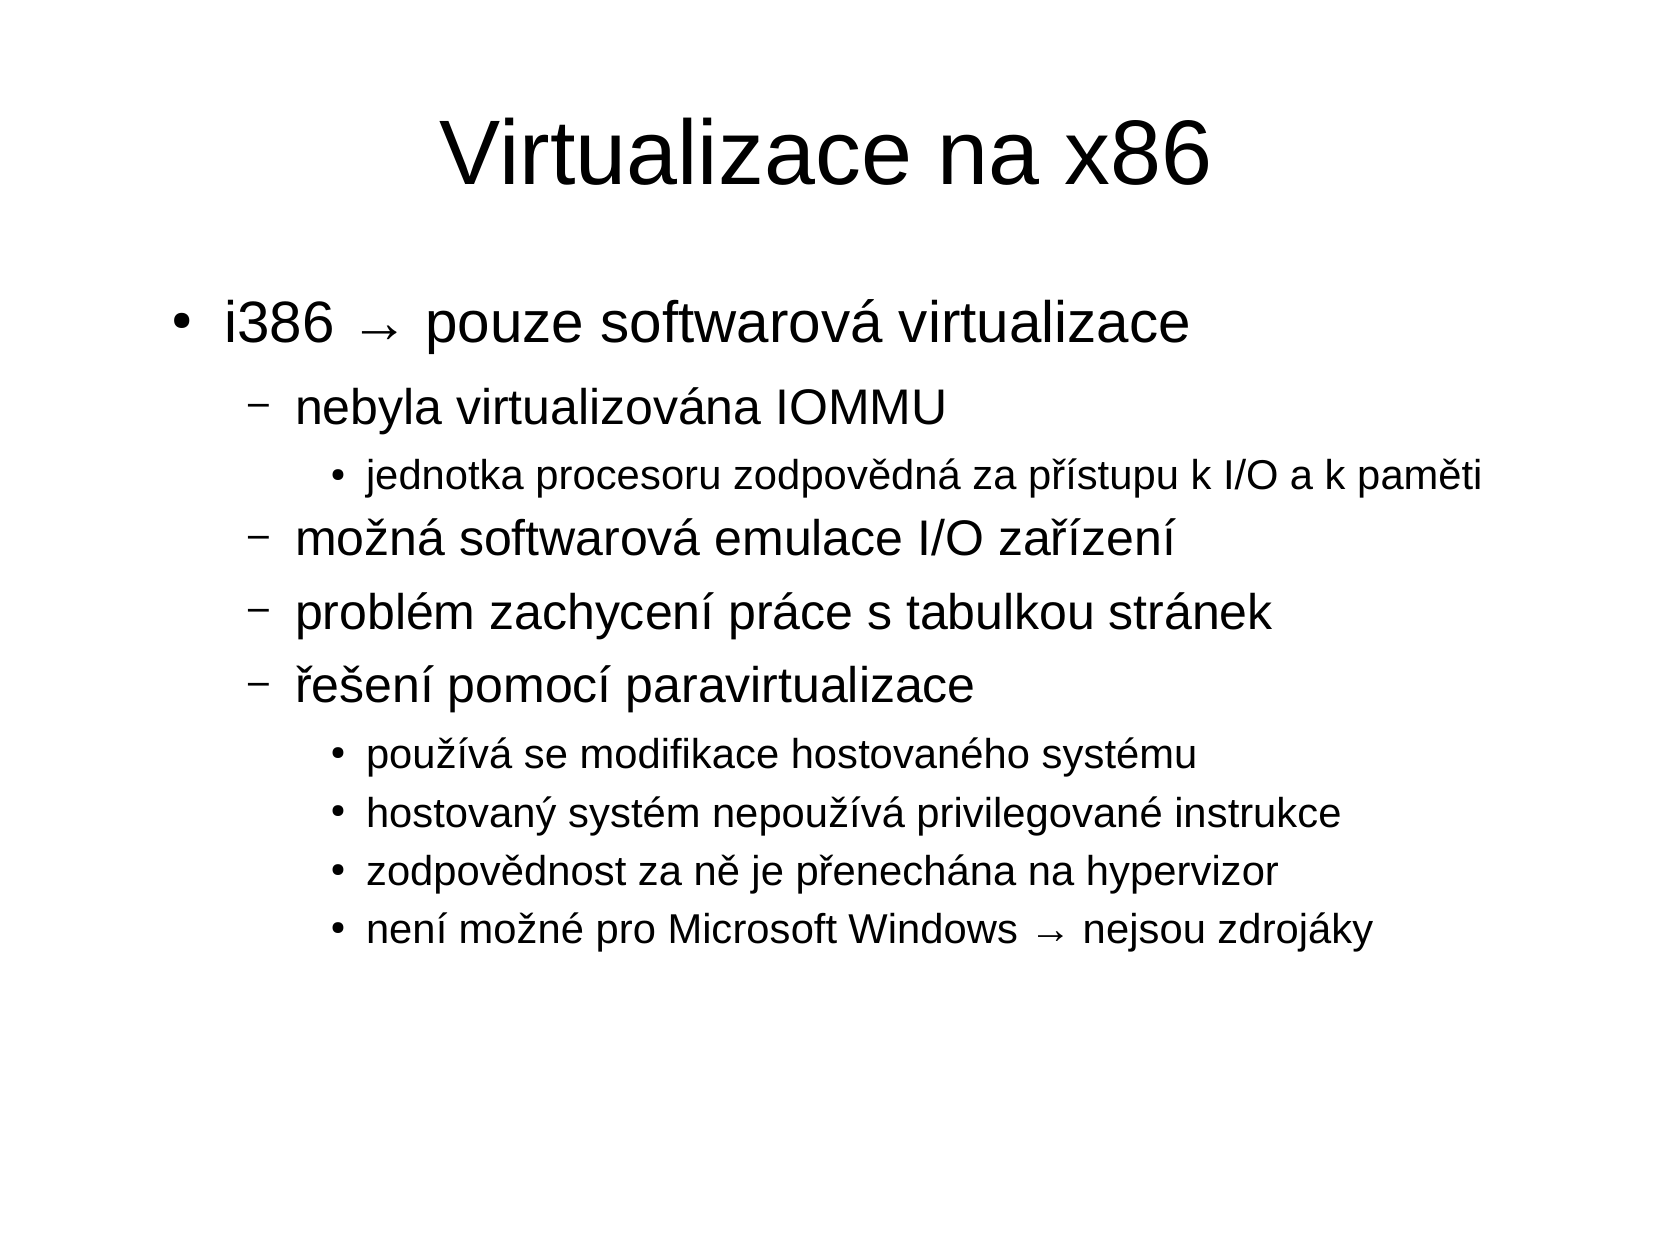

# Virtualizace na x86
i386 → pouze softwarová virtualizace
nebyla virtualizována IOMMU
jednotka procesoru zodpovědná za přístupu k I/O a k paměti
možná softwarová emulace I/O zařízení
problém zachycení práce s tabulkou stránek
řešení pomocí paravirtualizace
používá se modifikace hostovaného systému
hostovaný systém nepoužívá privilegované instrukce
zodpovědnost za ně je přenechána na hypervizor
není možné pro Microsoft Windows → nejsou zdrojáky